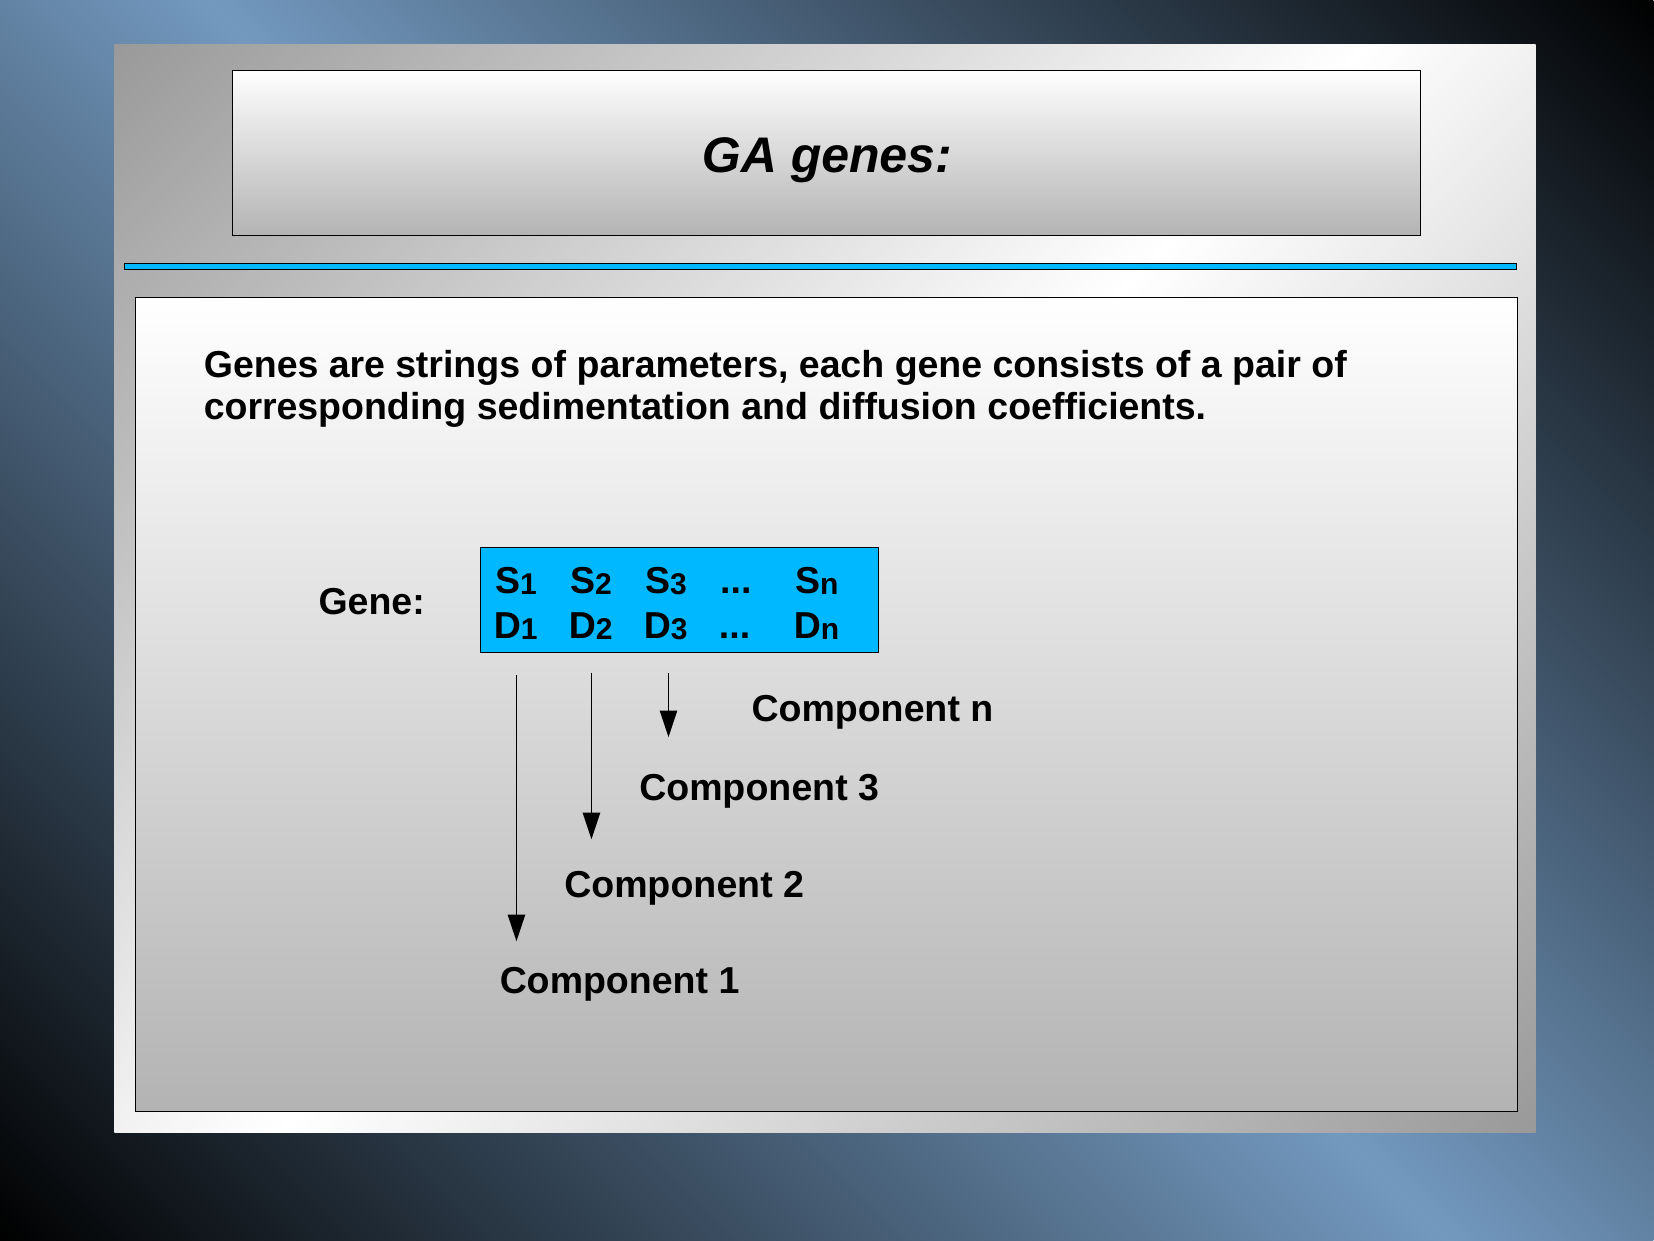

GA genes:
Genes are strings of parameters, each gene consists of a pair of
corresponding sedimentation and diffusion coefficients.
S1	S2	S3	...	Sn
Gene:
D1	D2	D3	...	Dn
Component n
Component 3
Component 2
Component 1